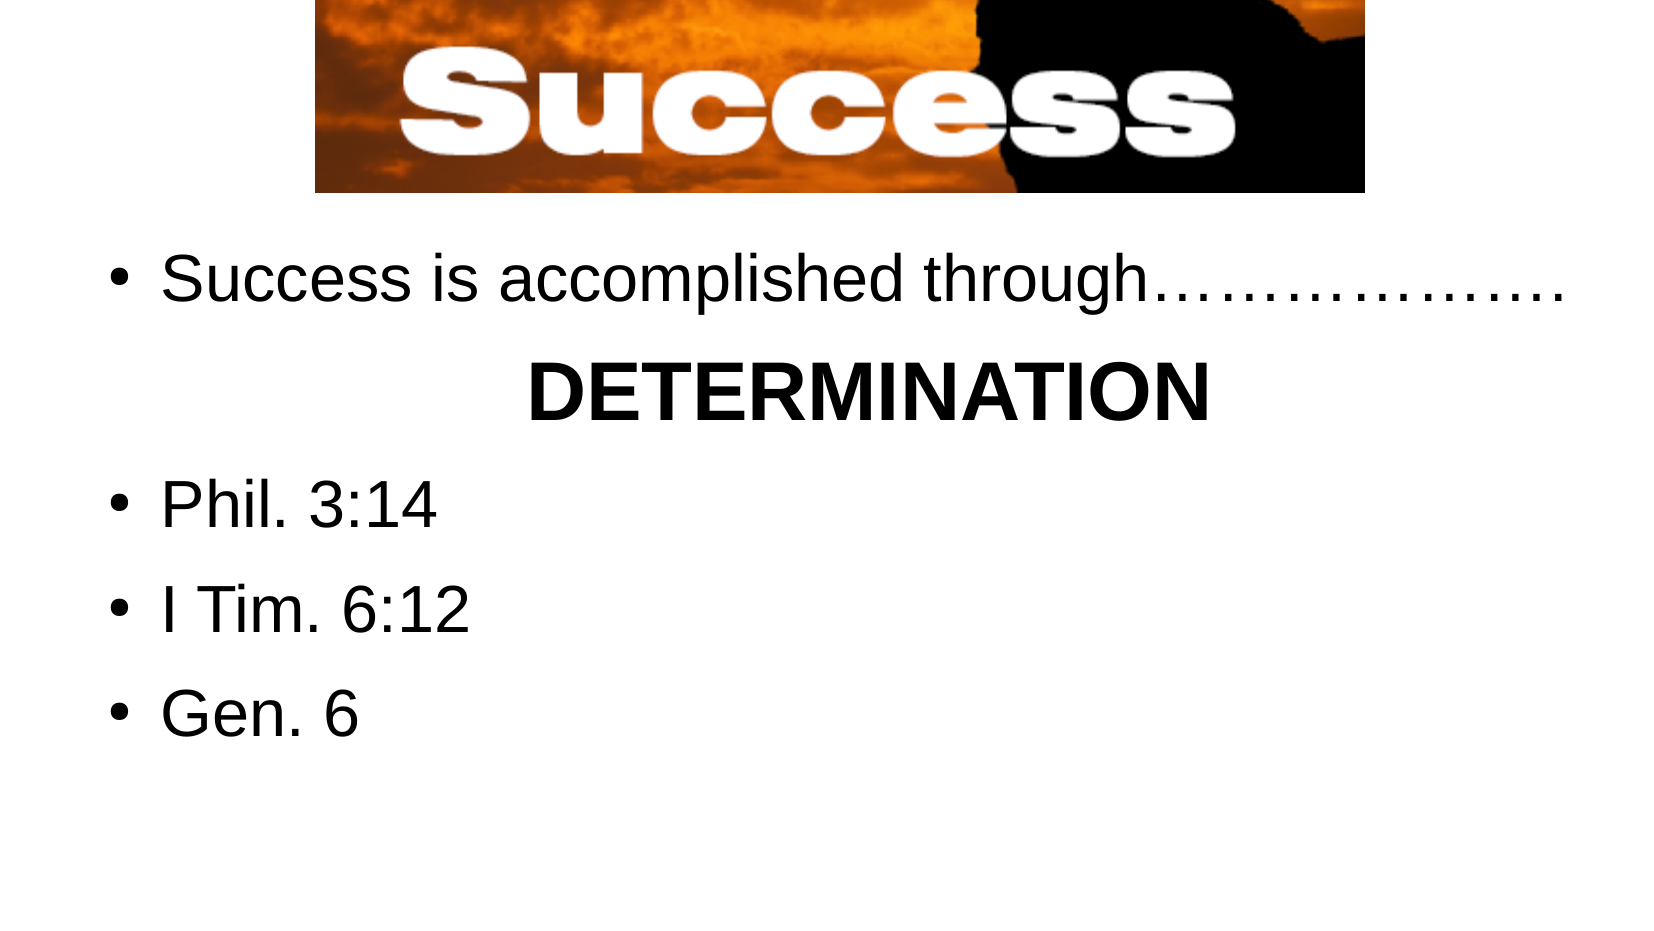

#
Success is accomplished through……………….
DETERMINATION
Phil. 3:14
I Tim. 6:12
Gen. 6